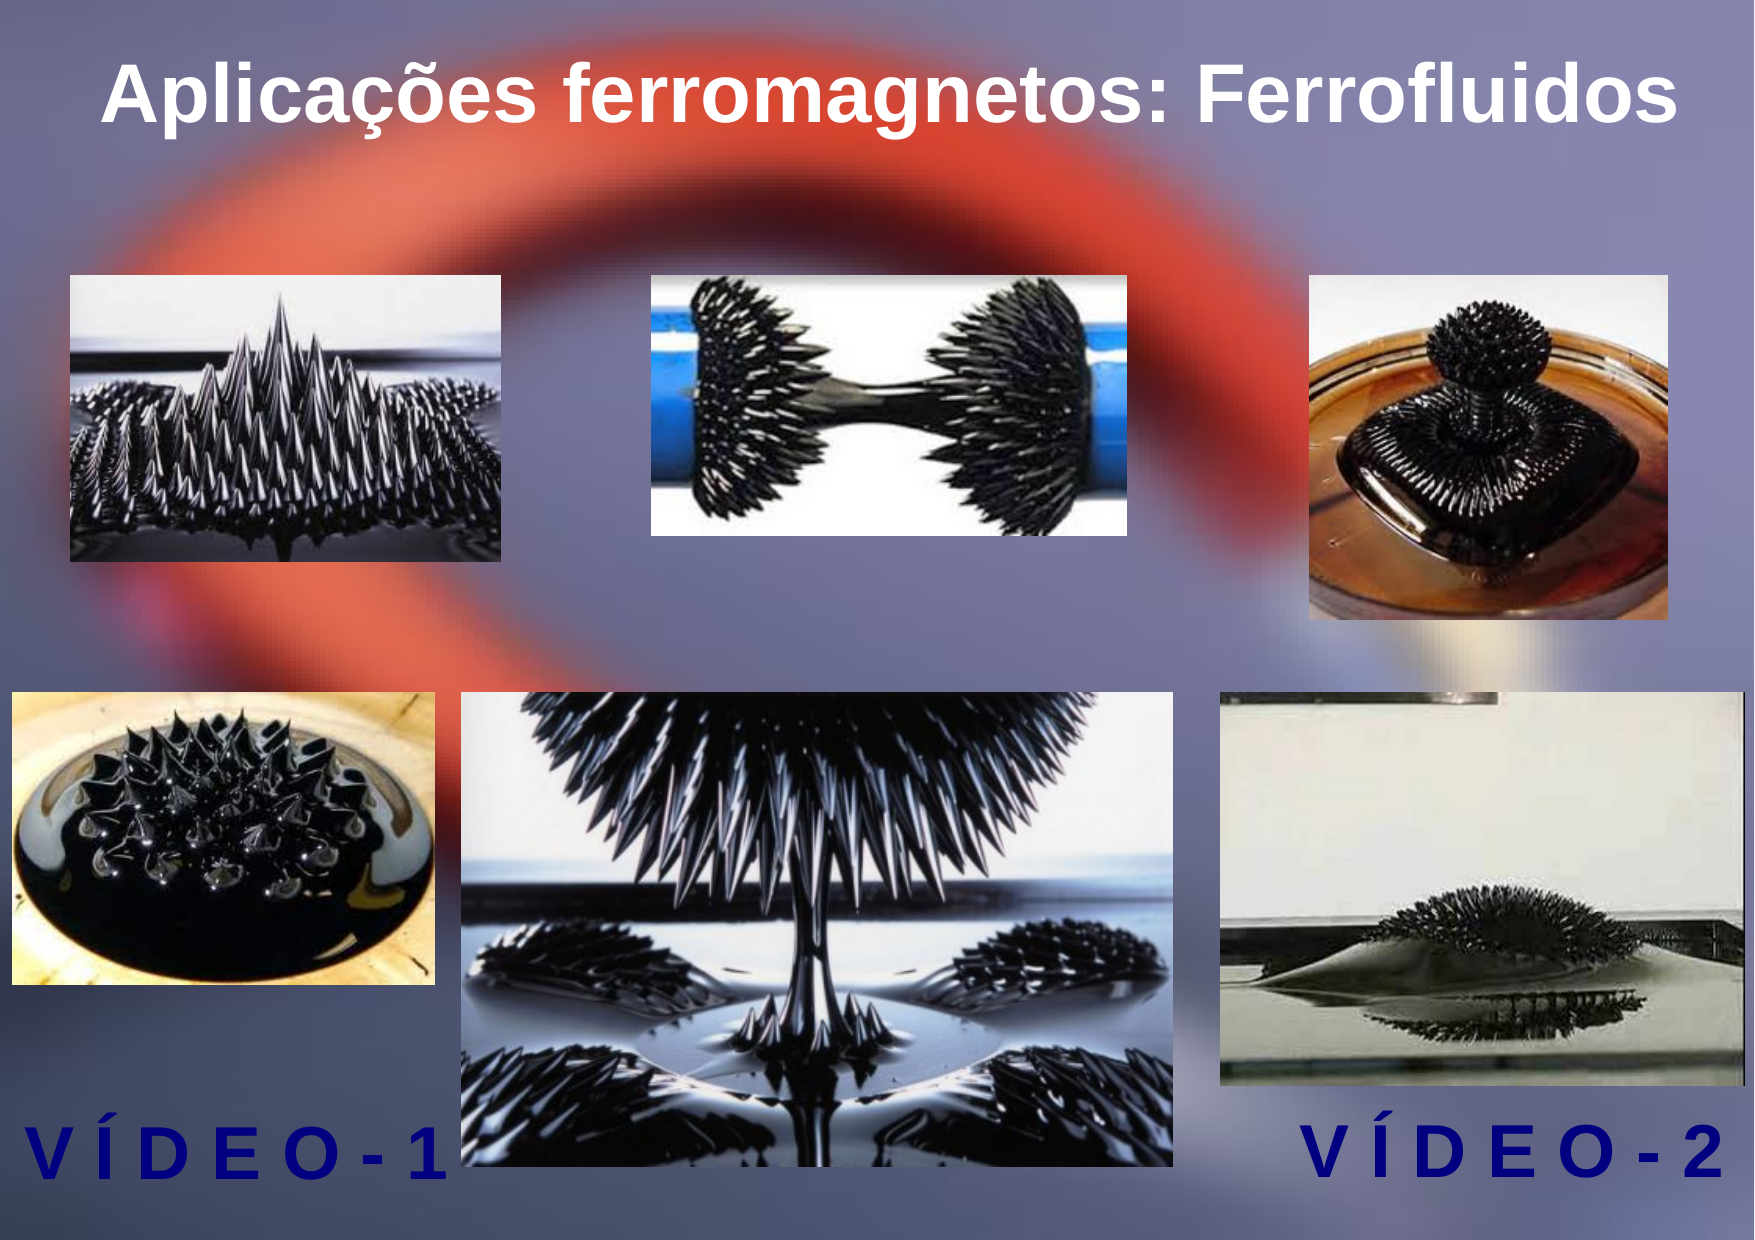

# Aplicações ferromagnetos: Ferrofluidos
V Í D E O - 2
V Í D E O - 1